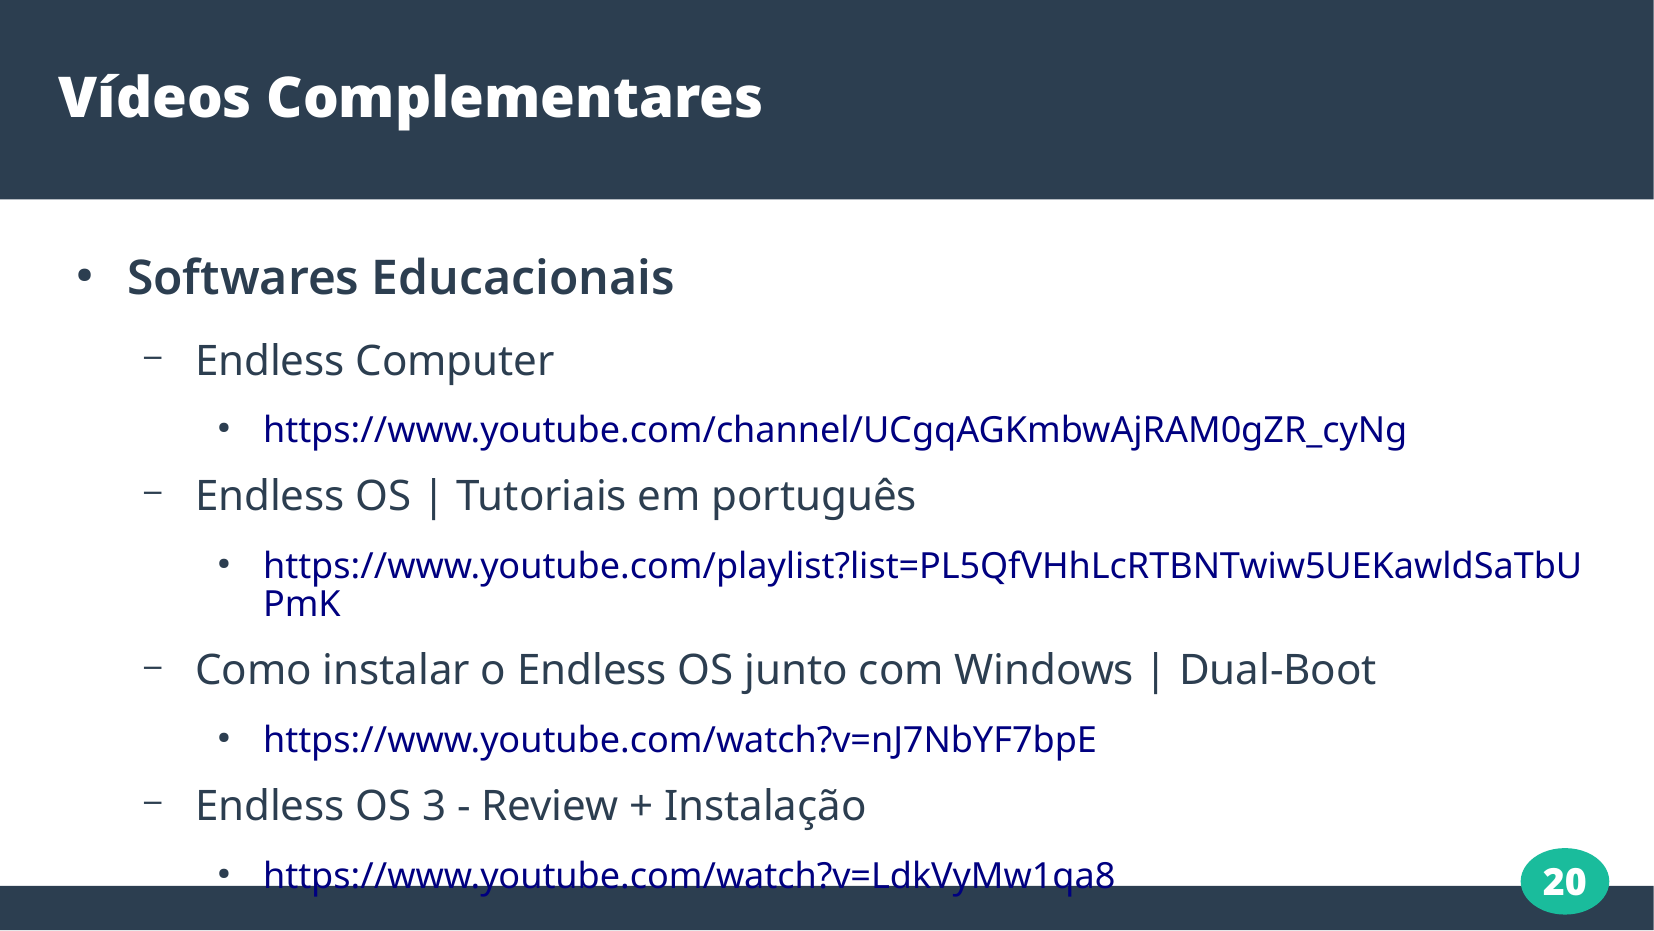

# Vídeos Complementares
Softwares Educacionais
Endless Computer
https://www.youtube.com/channel/UCgqAGKmbwAjRAM0gZR_cyNg
Endless OS | Tutoriais em português
https://www.youtube.com/playlist?list=PL5QfVHhLcRTBNTwiw5UEKawldSaTbUPmK
Como instalar o Endless OS junto com Windows | Dual-Boot
https://www.youtube.com/watch?v=nJ7NbYF7bpE
Endless OS 3 - Review + Instalação
https://www.youtube.com/watch?v=LdkVyMw1qa8
20